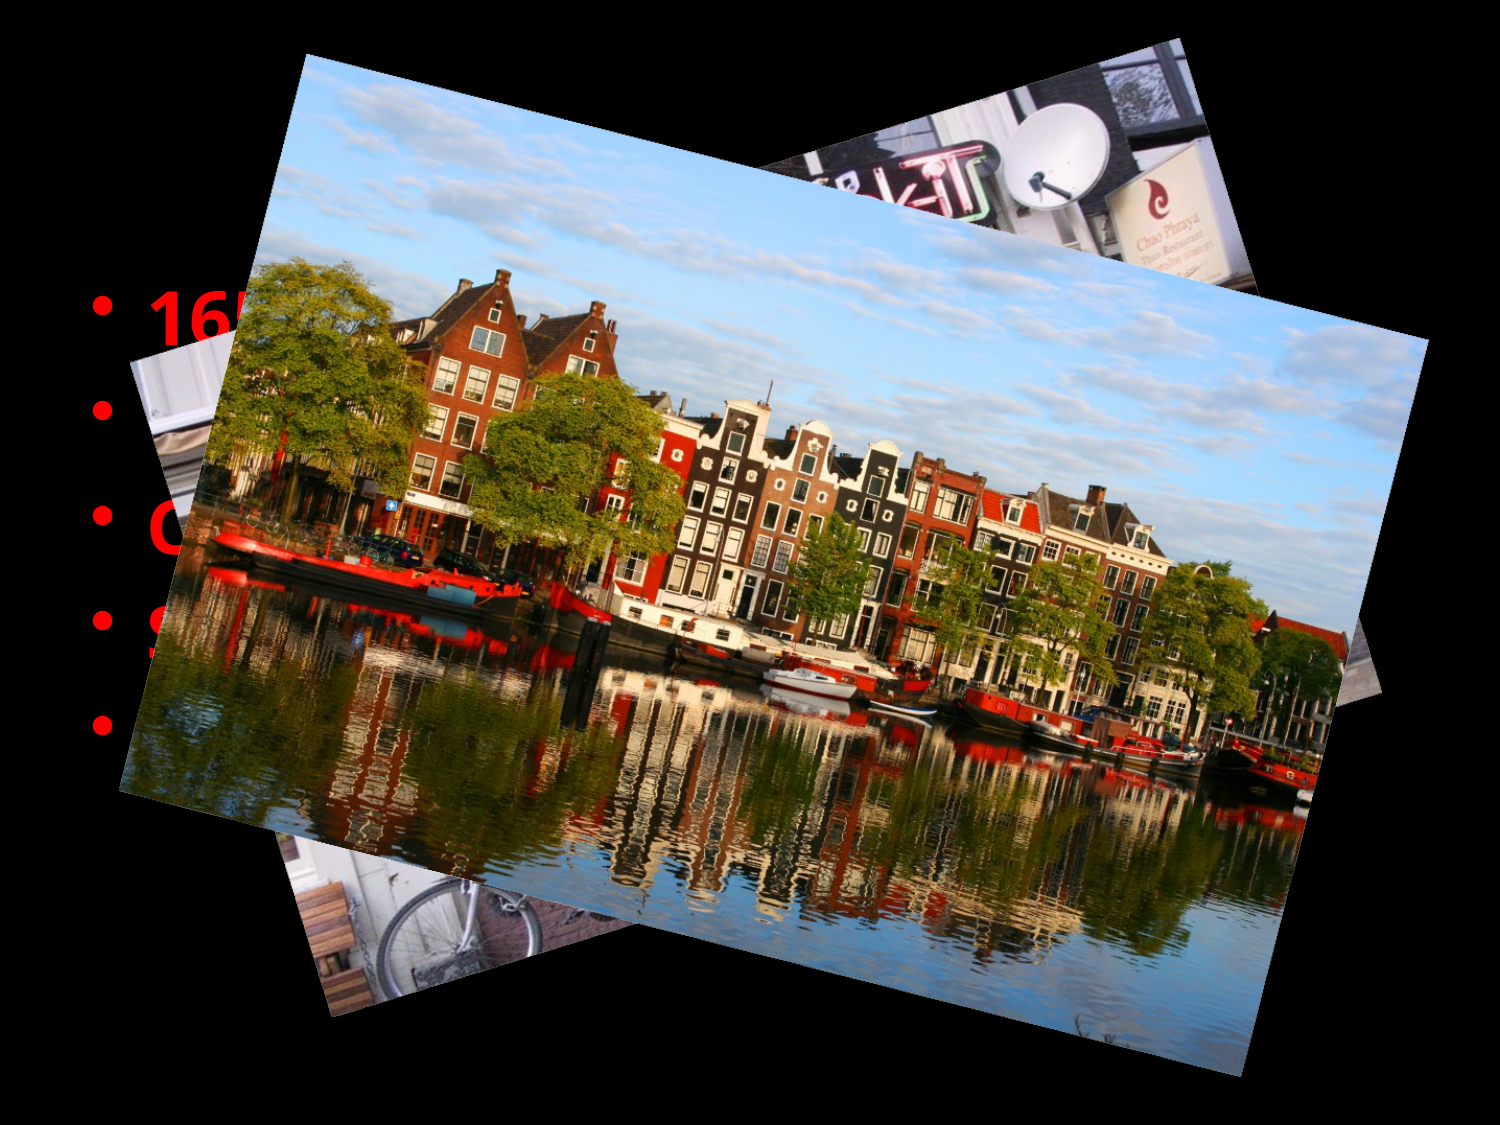

# 165 chanels
1281 bridges and narrow streets
Coloured houses from wood
Small shops & coffee shops
Coffee shops ---> cannabis